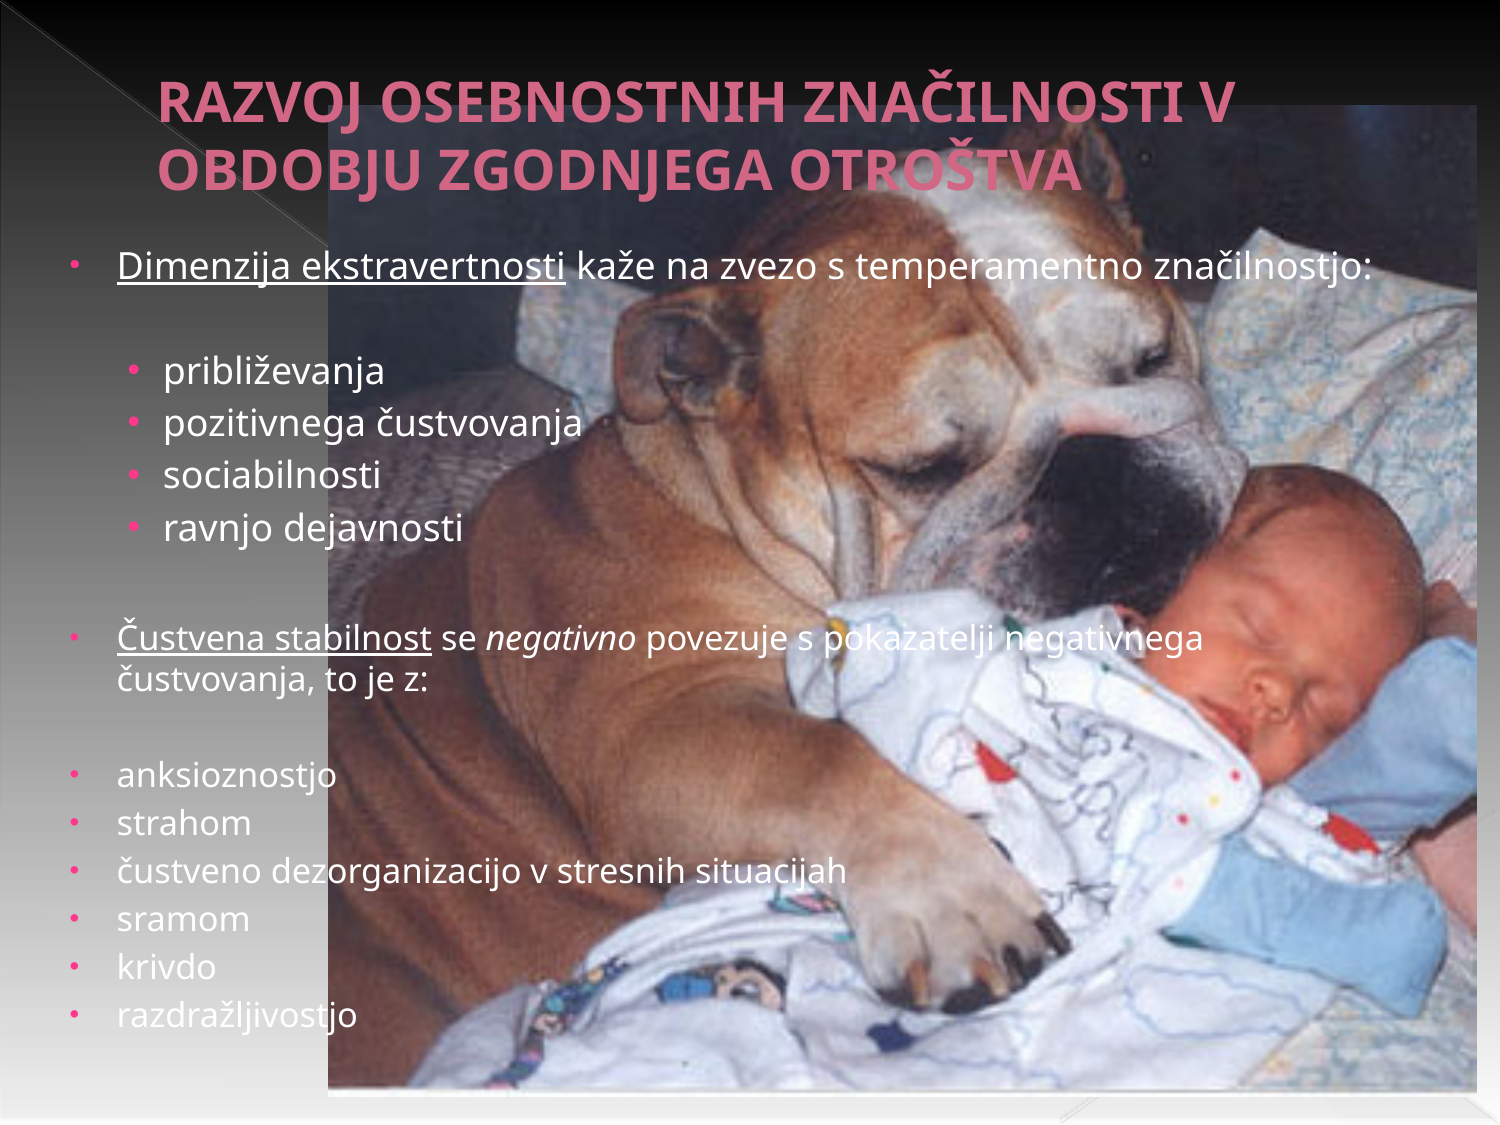

# RAZVOJ OSEBNOSTNIH ZNAČILNOSTI V OBDOBJU ZGODNJEGA OTROŠTVA
Dimenzija ekstravertnosti kaže na zvezo s temperamentno značilnostjo:
približevanja
pozitivnega čustvovanja
sociabilnosti
ravnjo dejavnosti
Čustvena stabilnost se negativno povezuje s pokazatelji negativnega čustvovanja, to je z:
anksioznostjo
strahom
čustveno dezorganizacijo v stresnih situacijah
sramom
krivdo
razdražljivostjo